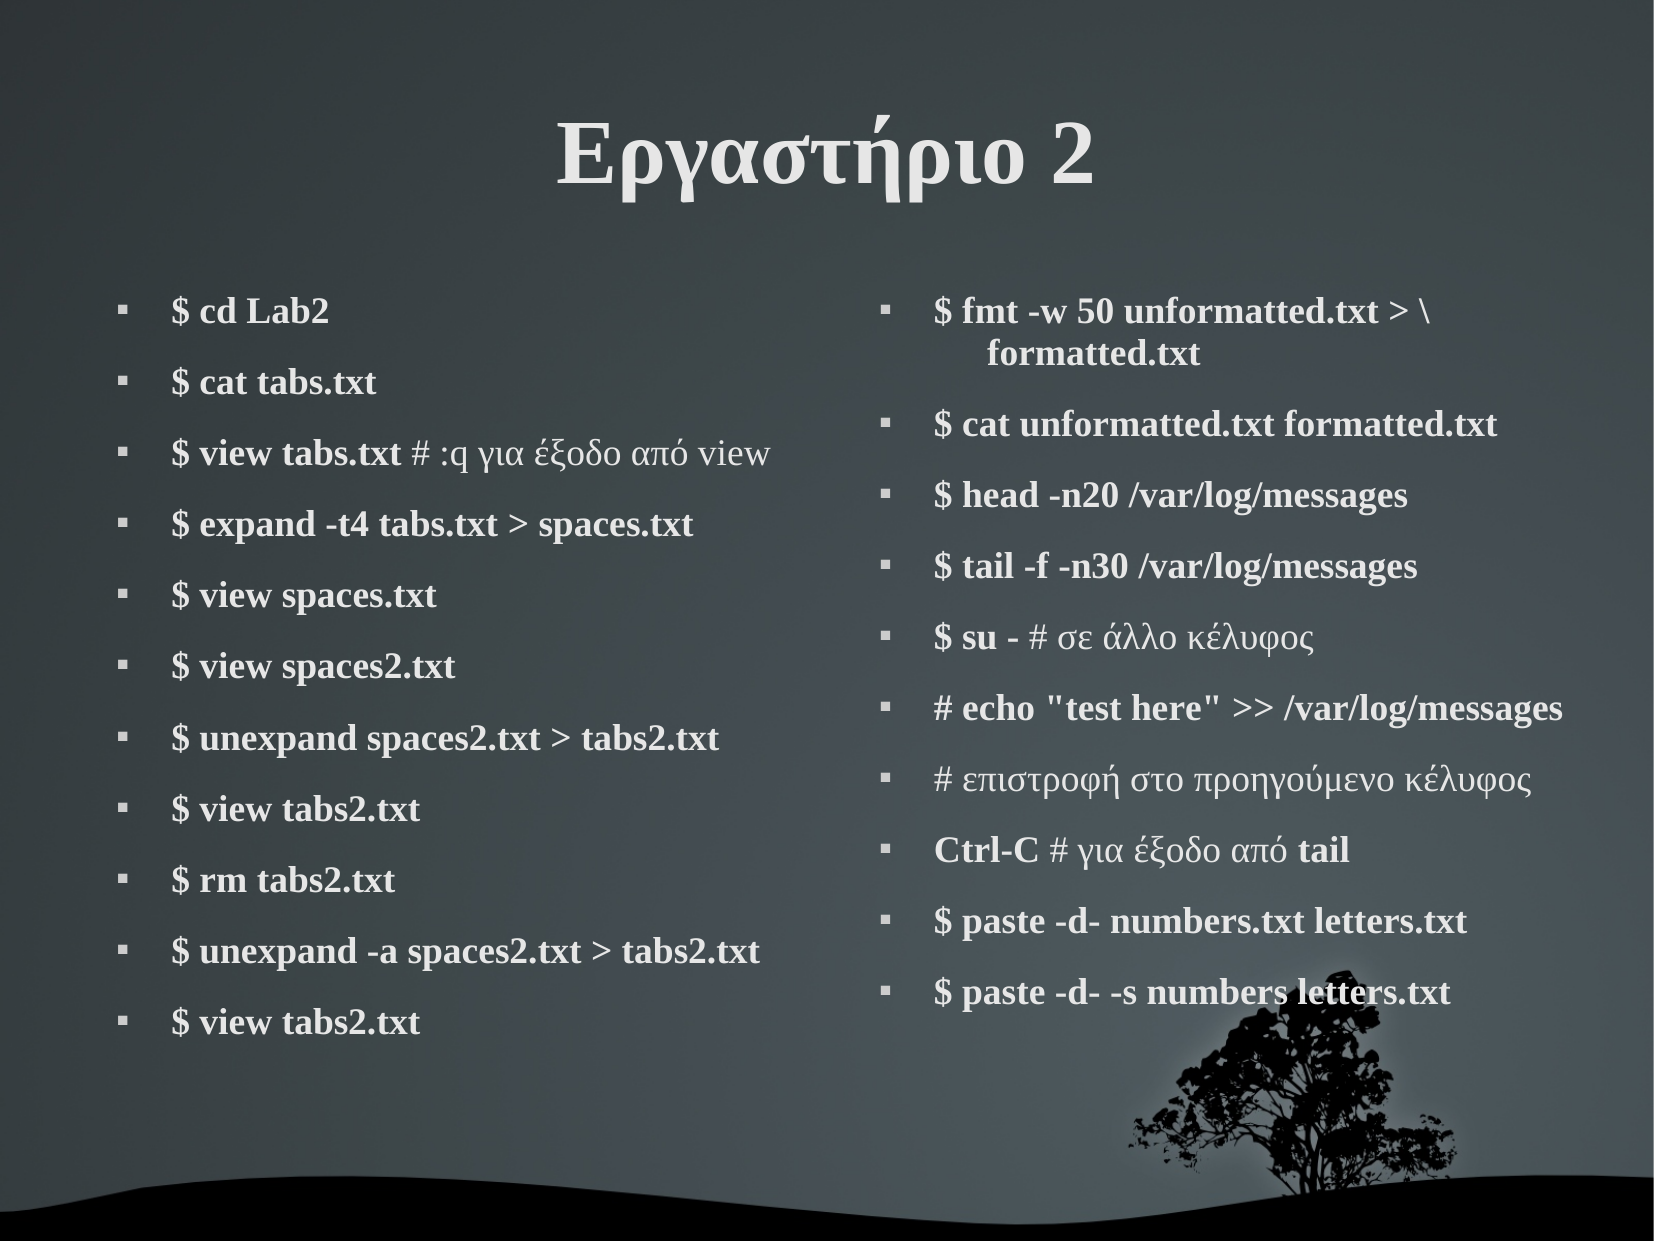

# Εργαστήριο 2
$ cd Lab2
$ cat tabs.txt
$ view tabs.txt # :q για έξοδο από view
$ expand -t4 tabs.txt > spaces.txt
$ view spaces.txt
$ view spaces2.txt
$ unexpand spaces2.txt > tabs2.txt
$ view tabs2.txt
$ rm tabs2.txt
$ unexpand -a spaces2.txt > tabs2.txt
$ view tabs2.txt
$ fmt -w 50 unformatted.txt > \ formatted.txt
$ cat unformatted.txt formatted.txt
$ head -n20 /var/log/messages
$ tail -f -n30 /var/log/messages
$ su - # σε άλλο κέλυφος
# echo "test here" >> /var/log/messages
# επιστροφή στο προηγούμενο κέλυφος
Ctrl-C # για έξοδο από tail
$ paste -d- numbers.txt letters.txt
$ paste -d- -s numbers letters.txt